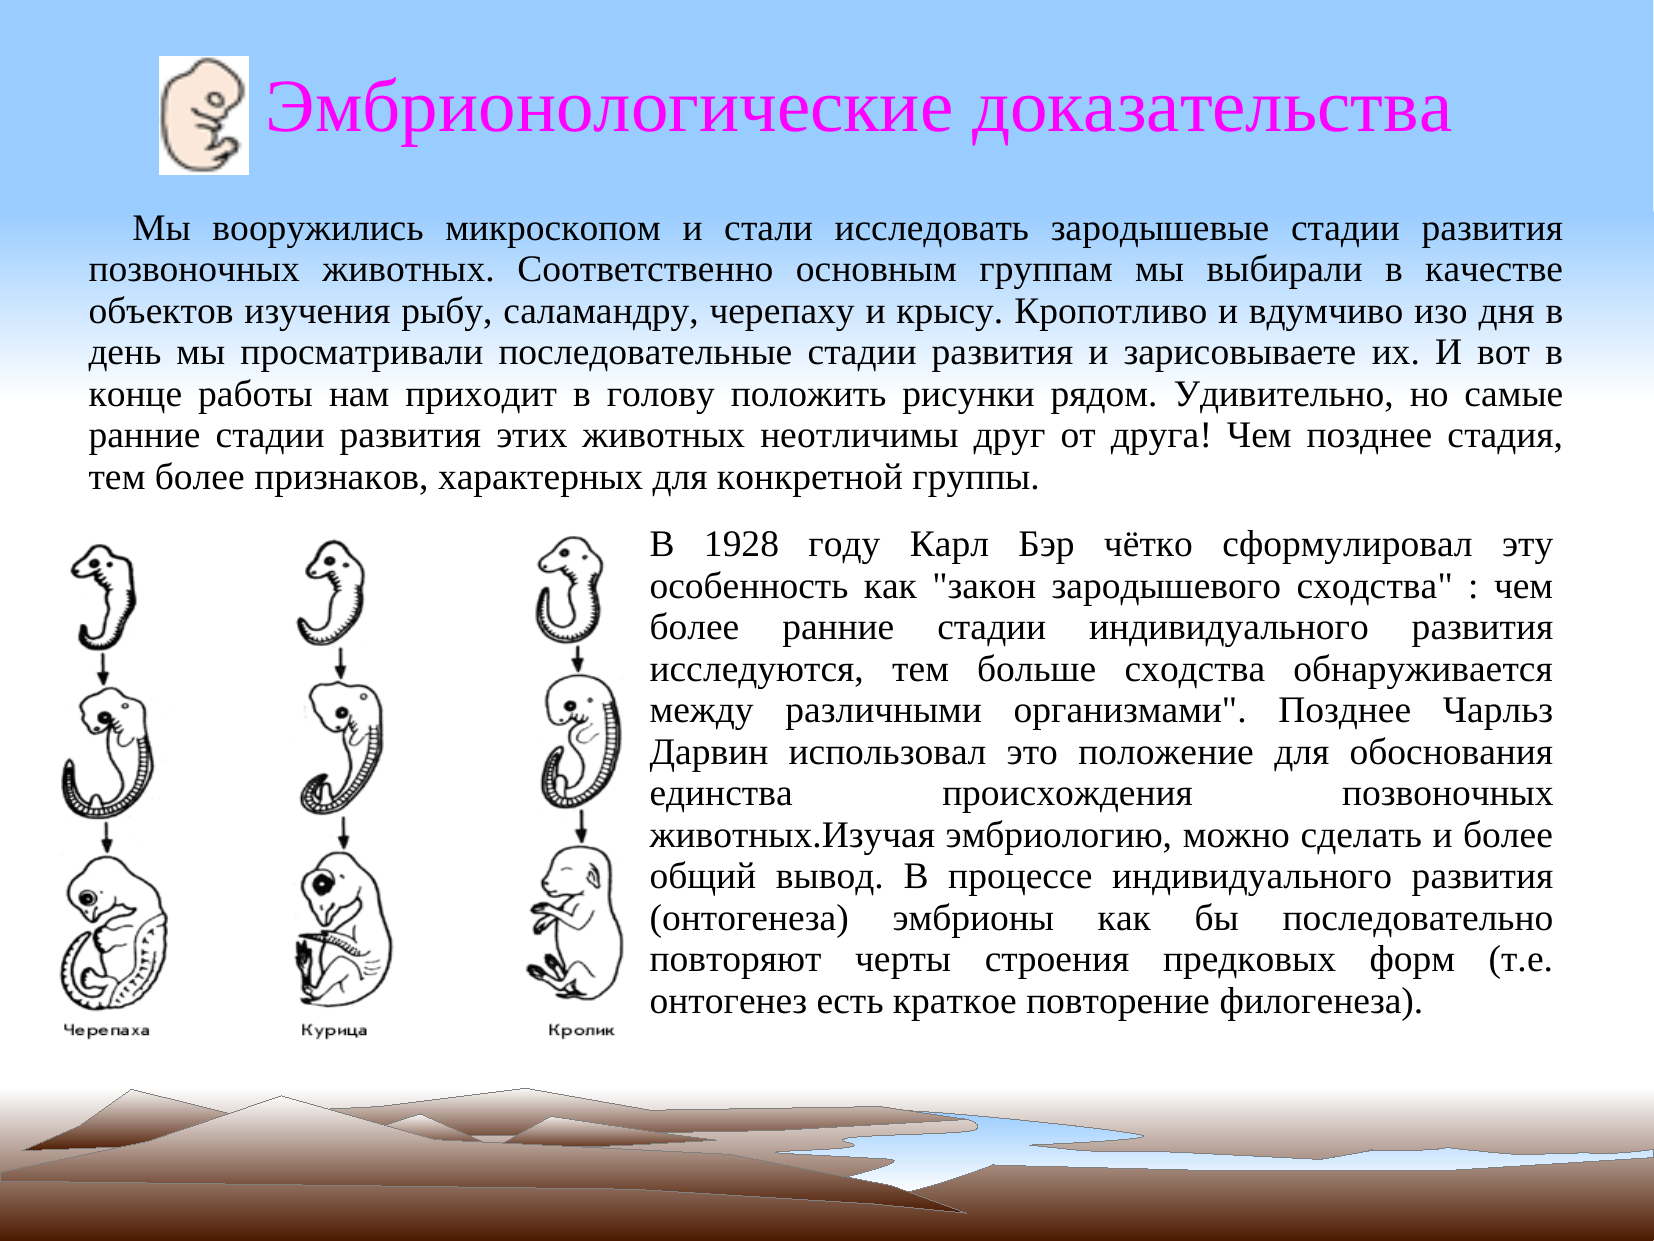

Эмбрионологические доказательства
 Мы вооружились микроскопом и стали исследовать зародышевые стадии развития позвоночных животных. Соответственно основным группам мы выбирали в качестве объектов изучения рыбу, саламандру, черепаху и крысу. Кропотливо и вдумчиво изо дня в день мы просматривали последовательные стадии развития и зарисовываете их. И вот в конце работы нам приходит в голову положить рисунки рядом. Удивительно, но самые ранние стадии развития этих животных неотличимы друг от друга! Чем позднее стадия, тем более признаков, характерных для конкретной группы.
В 1928 году Карл Бэр чётко сформулировал эту особенность как "закон зародышевого сходства" : чем более ранние стадии индивидуального развития исследуются, тем больше сходства обнаруживается между различными организмами". Позднее Чарльз Дарвин использовал это положение для обоснования единства происхождения позвоночных животных.Изучая эмбриологию, можно сделать и более общий вывод. В процессе индивидуального развития (онтогенеза) эмбрионы как бы последовательно повторяют черты строения предковых форм (т.е. онтогенез есть краткое повторение филогенеза).